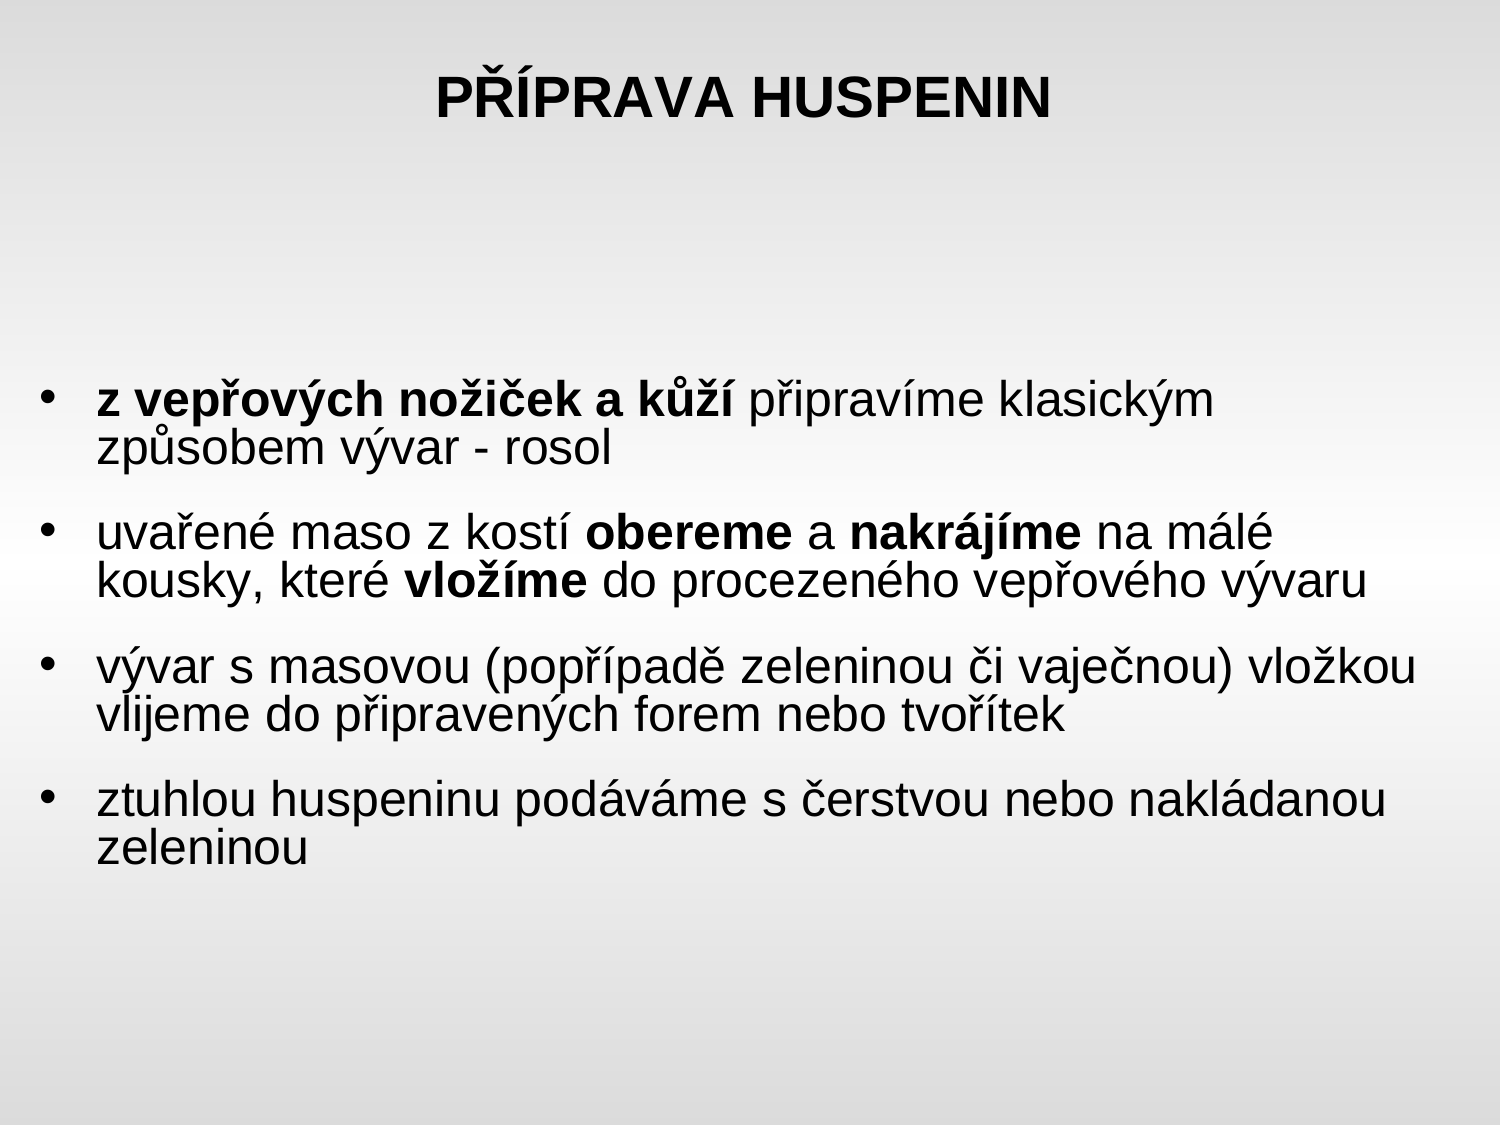

PŘÍPRAVA HUSPENIN
# z vepřových nožiček a kůží připravíme klasickým způsobem vývar - rosol
uvařené maso z kostí obereme a nakrájíme na málé kousky, které vložíme do procezeného vepřového vývaru
vývar s masovou (popřípadě zeleninou či vaječnou) vložkou vlijeme do připravených forem nebo tvořítek
ztuhlou huspeninu podáváme s čerstvou nebo nakládanou zeleninou